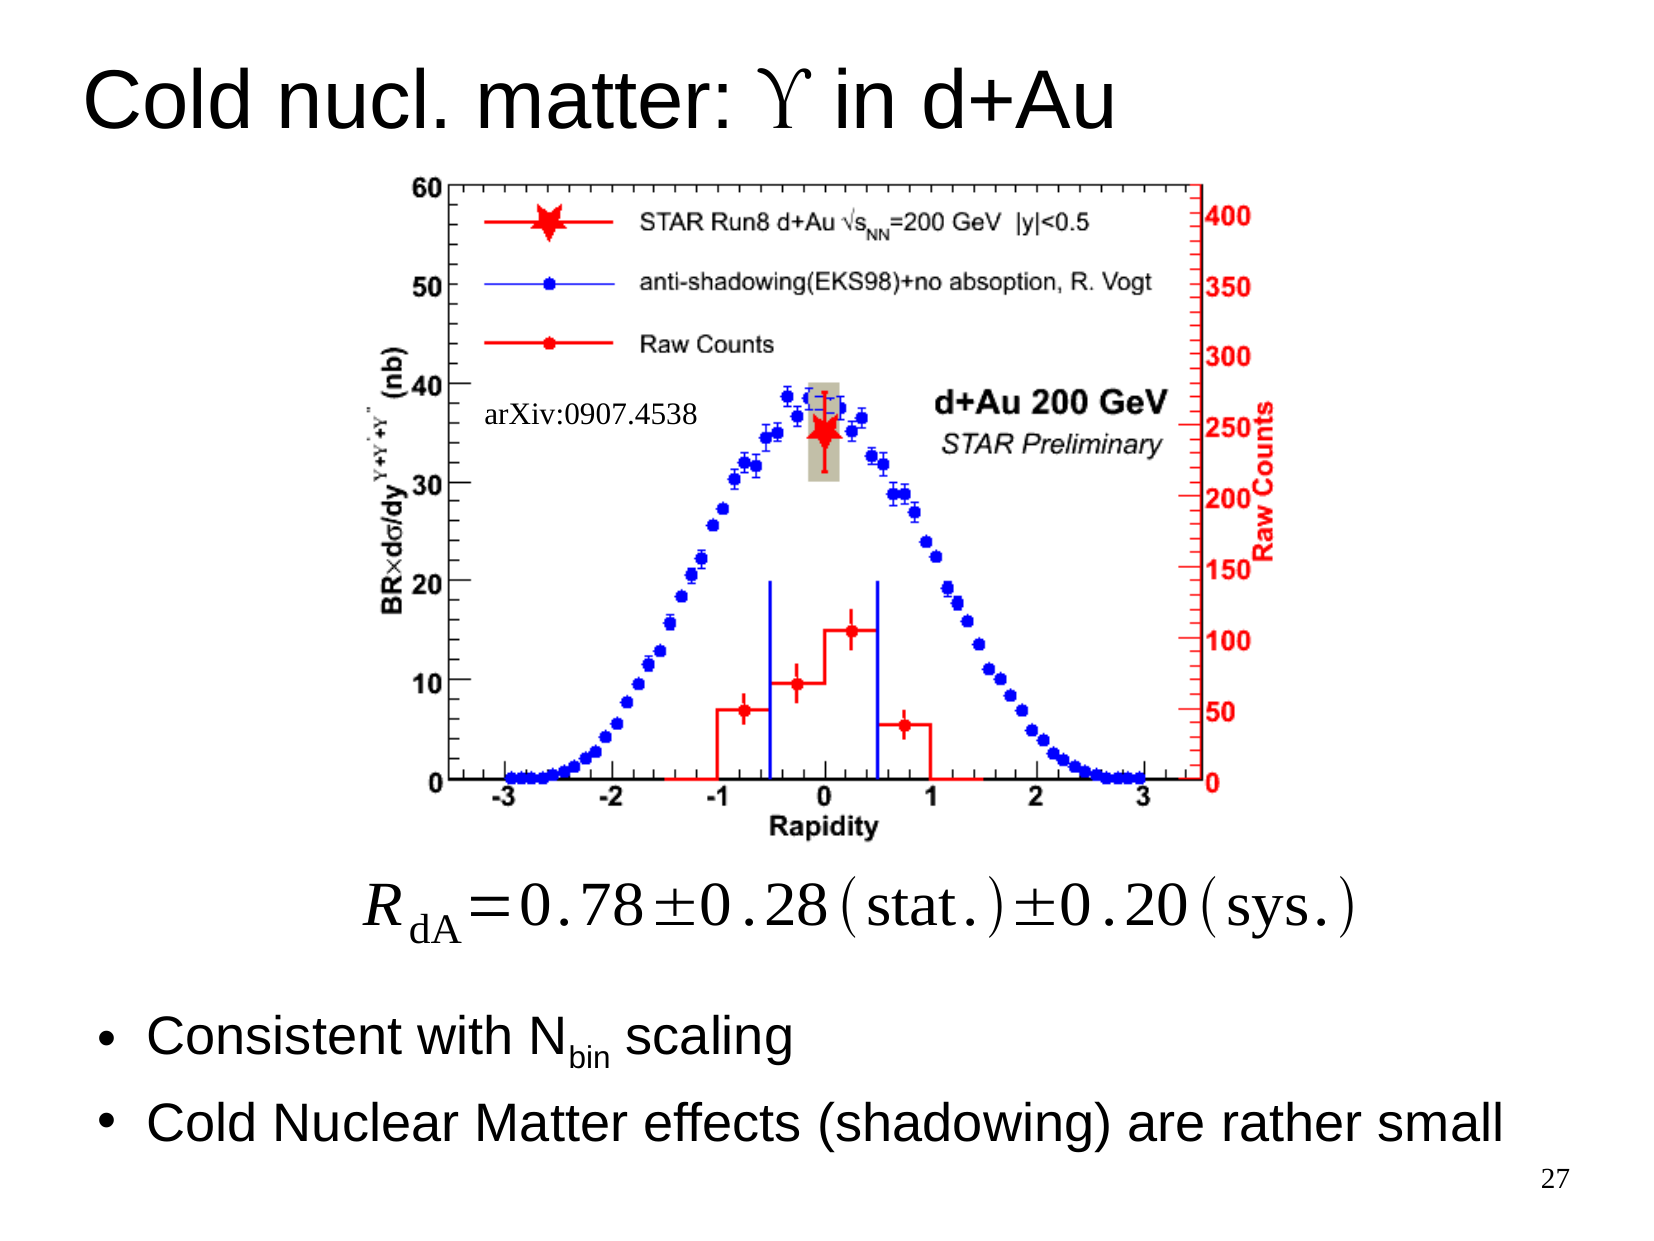

# Cold nucl. matter:  in d+Au
arXiv:0907.4538
 Consistent with Nbin scaling
 Cold Nuclear Matter effects (shadowing) are rather small
27